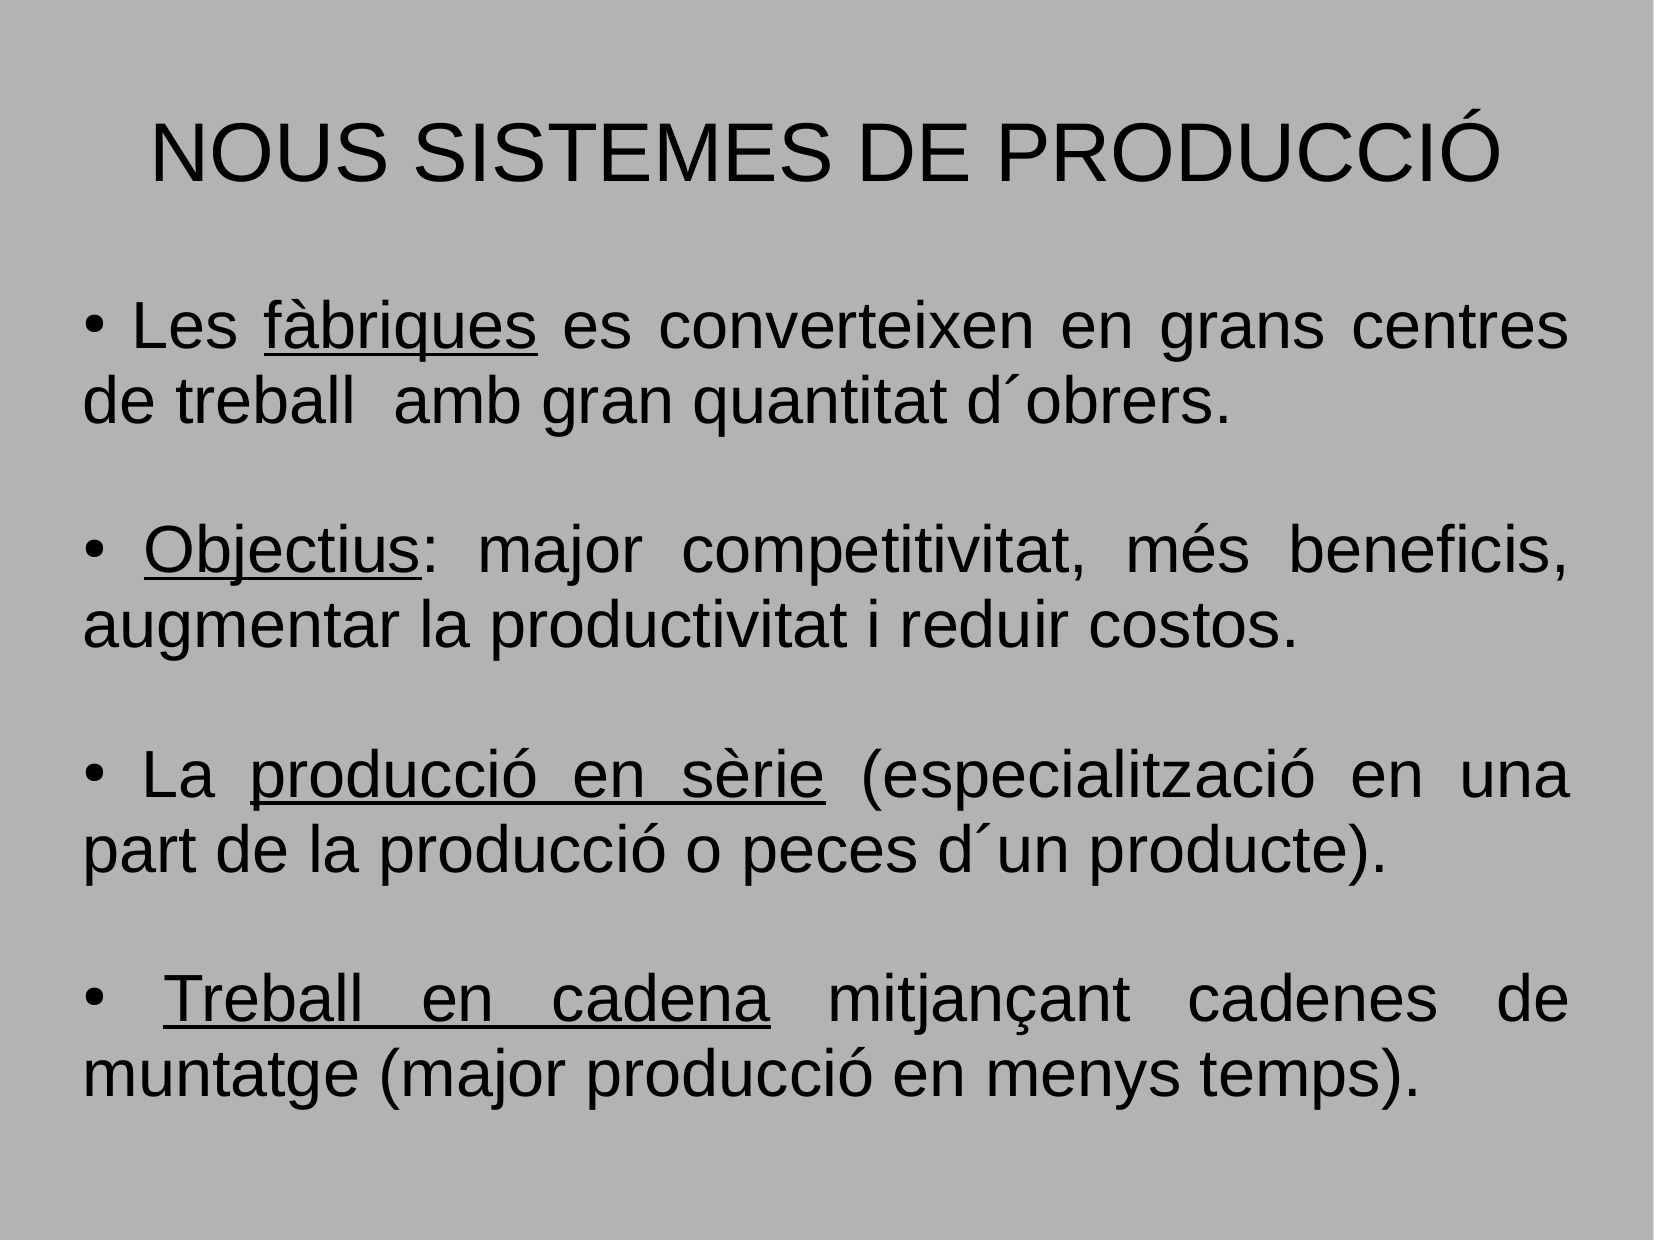

# NOUS SISTEMES DE PRODUCCIÓ
 Les fàbriques es converteixen en grans centres de treball amb gran quantitat d´obrers.
 Objectius: major competitivitat, més beneficis, augmentar la productivitat i reduir costos.
 La producció en sèrie (especialització en una part de la producció o peces d´un producte).
 Treball en cadena mitjançant cadenes de muntatge (major producció en menys temps).